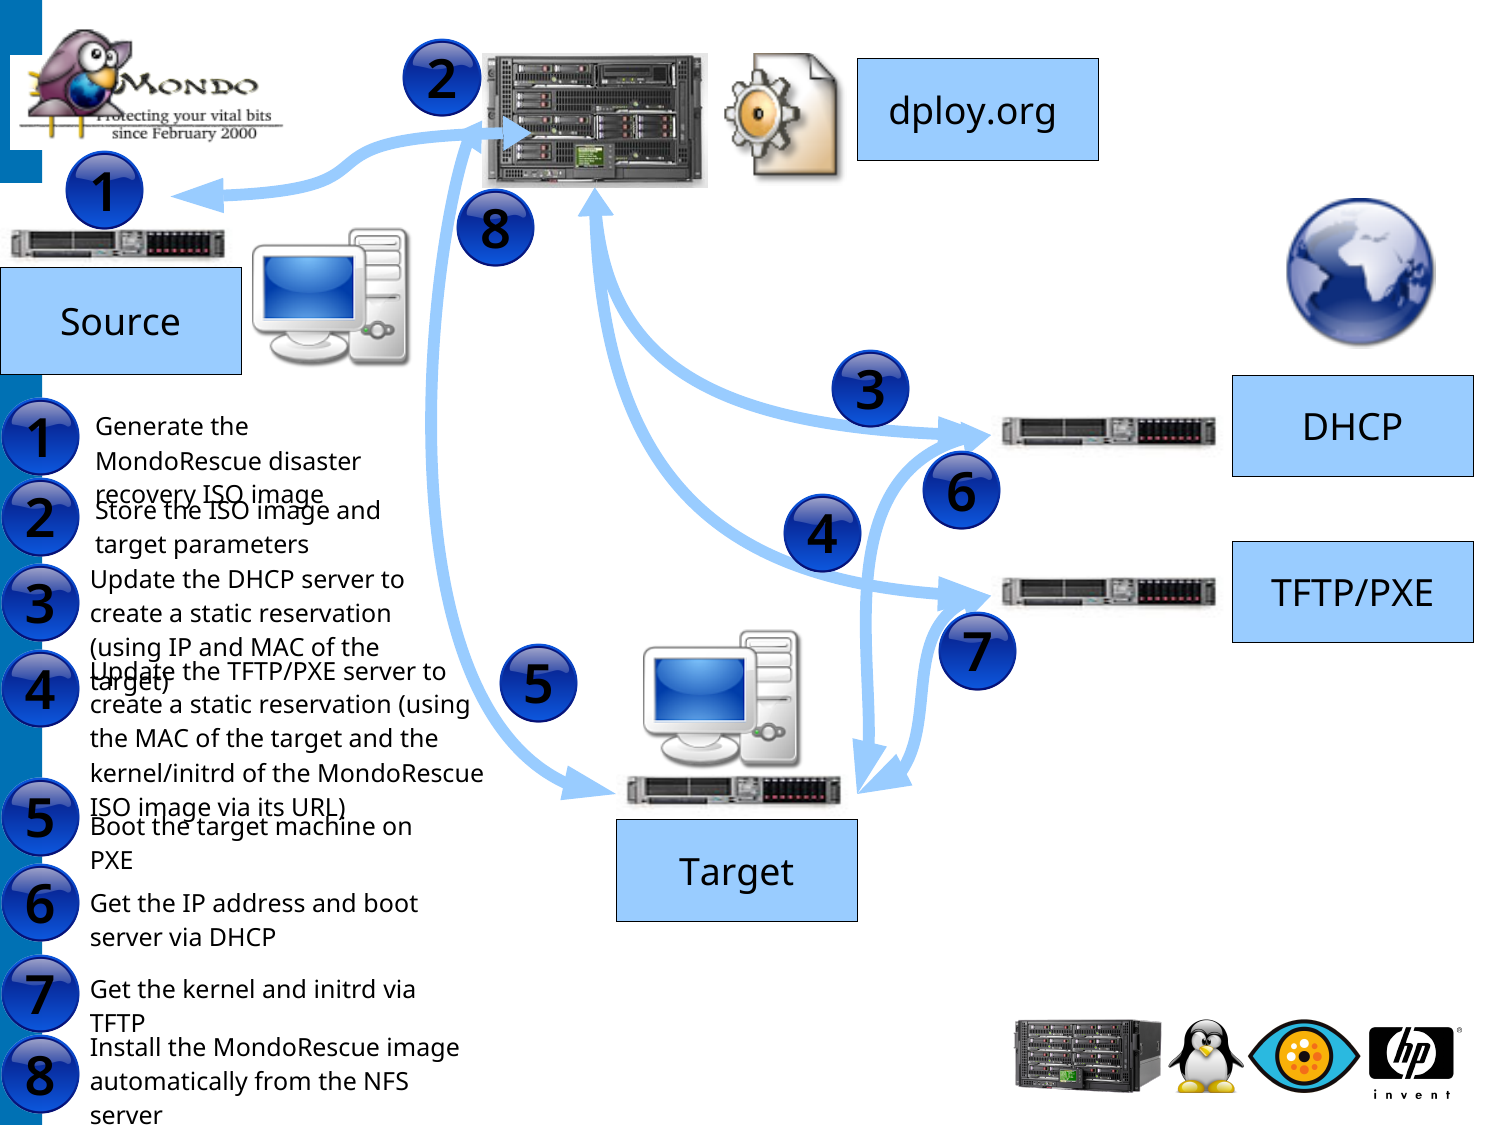

2
dploy.org
1
8
Source
3
DHCP
1
Generate the MondoRescue disaster recovery ISO image
6
2
Store the ISO image and target parameters
4
TFTP/PXE
Update the DHCP server to create a static reservation (using IP and MAC of the target)
3
7
5
Update the TFTP/PXE server to create a static reservation (using the MAC of the target and the kernel/initrd of the MondoRescue ISO image via its URL)
4
5
Boot the target machine on PXE
Target
6
Get the IP address and boot server via DHCP
7
Get the kernel and initrd via TFTP
Install the MondoRescue image automatically from the NFS server
8